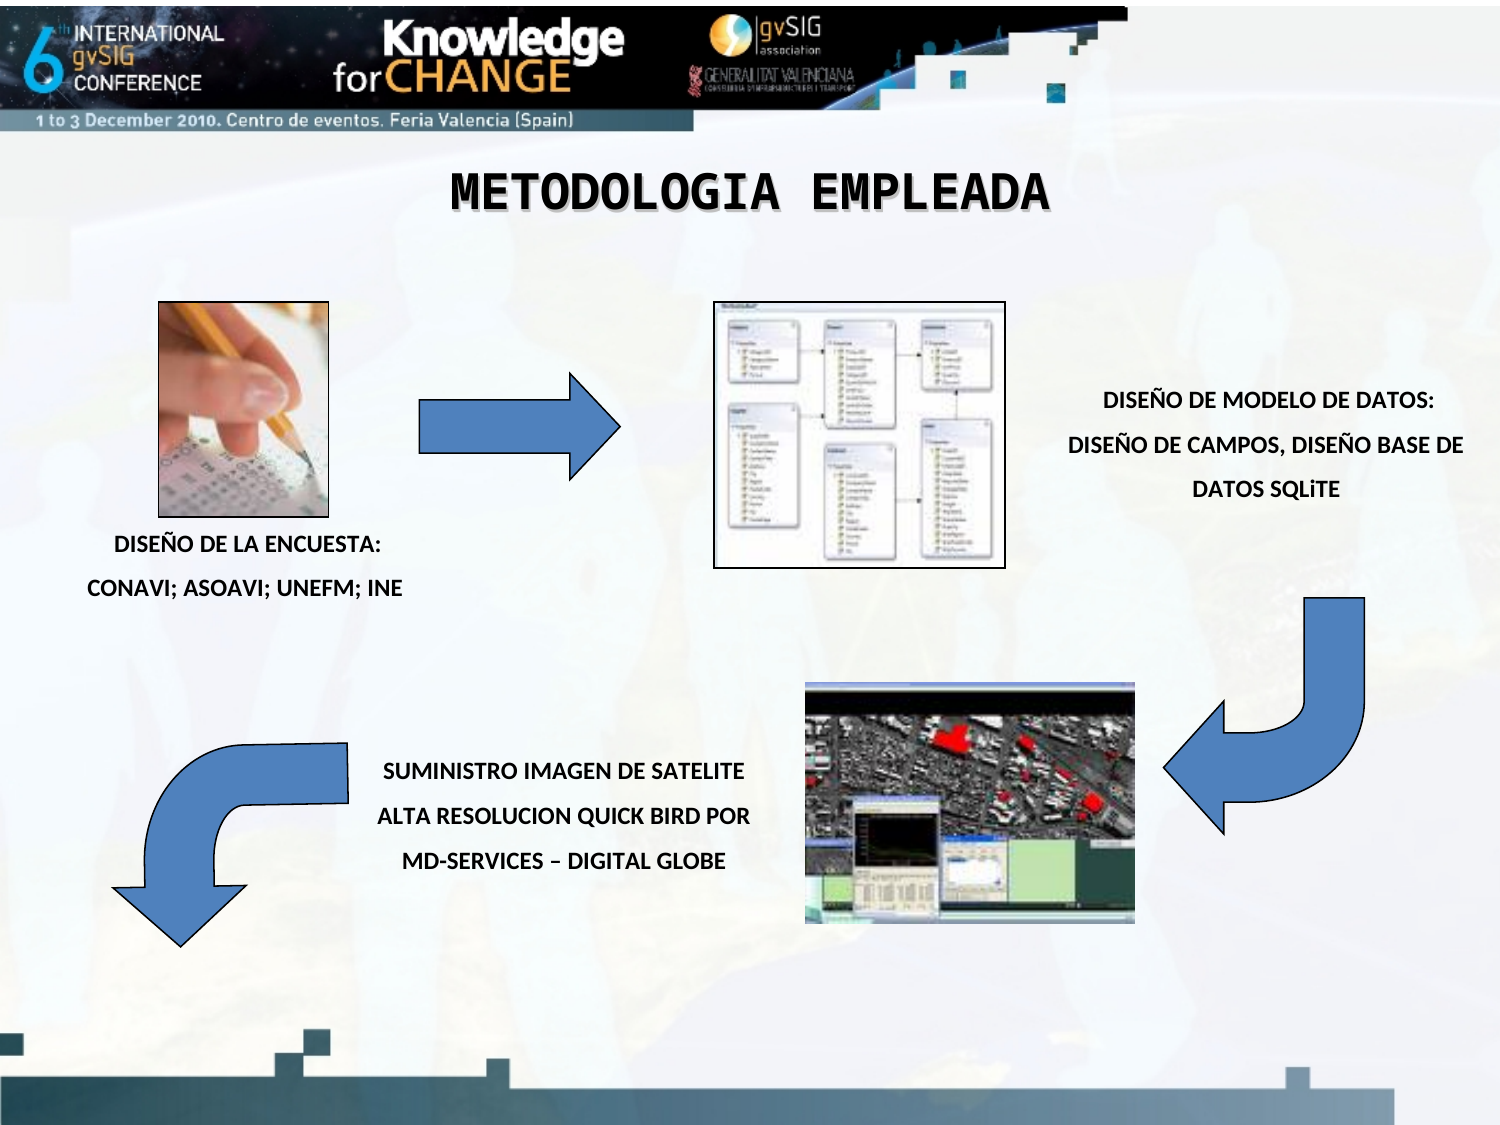

METODOLOGIA EMPLEADA
 DISEÑO DE MODELO DE DATOS:
DISEÑO DE CAMPOS, DISEÑO BASE DE DATOS SQLiTE
 DISEÑO DE LA ENCUESTA:
CONAVI; ASOAVI; UNEFM; INE
SUMINISTRO IMAGEN DE SATELITE ALTA RESOLUCION QUICK BIRD POR MD-SERVICES – DIGITAL GLOBE